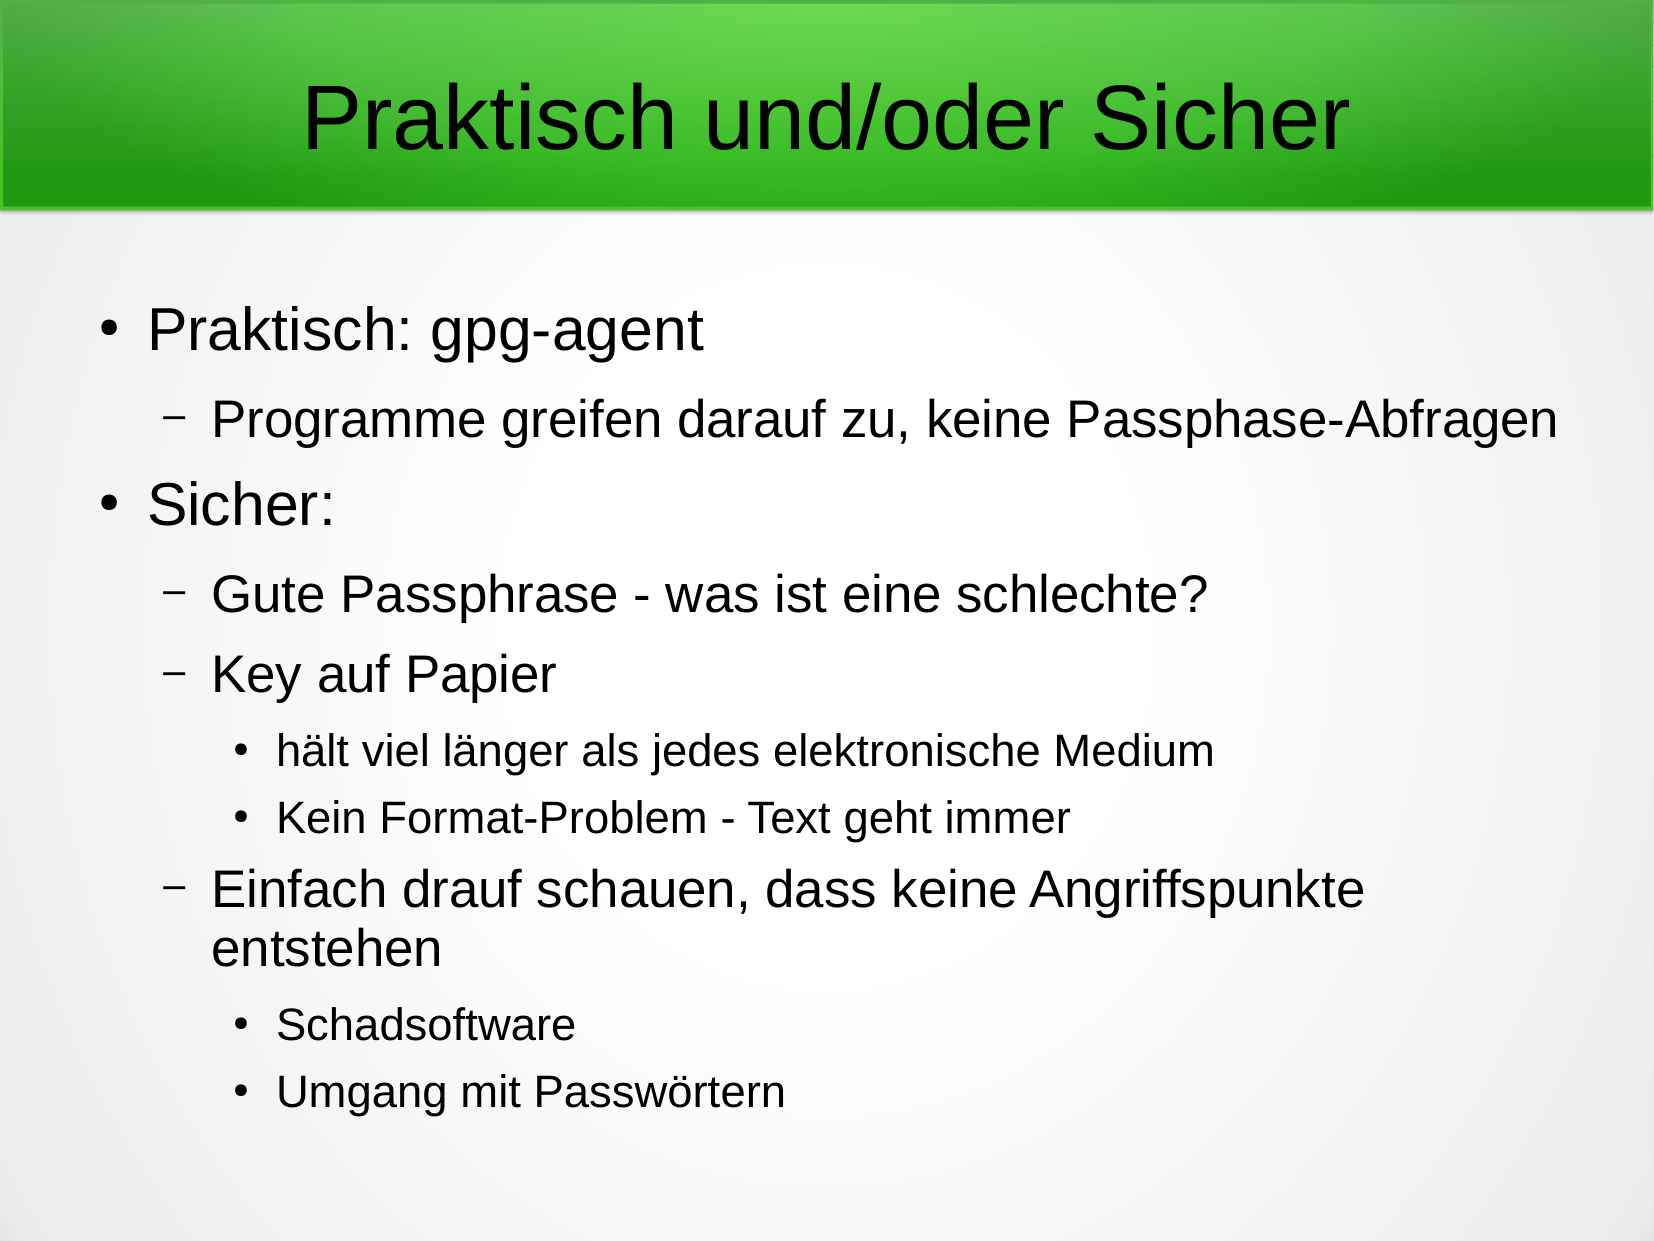

# Praktisch und/oder Sicher
Praktisch: gpg-agent
Programme greifen darauf zu, keine Passphase-Abfragen
Sicher:
Gute Passphrase - was ist eine schlechte?
Key auf Papier
hält viel länger als jedes elektronische Medium
Kein Format-Problem - Text geht immer
Einfach drauf schauen, dass keine Angriffspunkte entstehen
Schadsoftware
Umgang mit Passwörtern